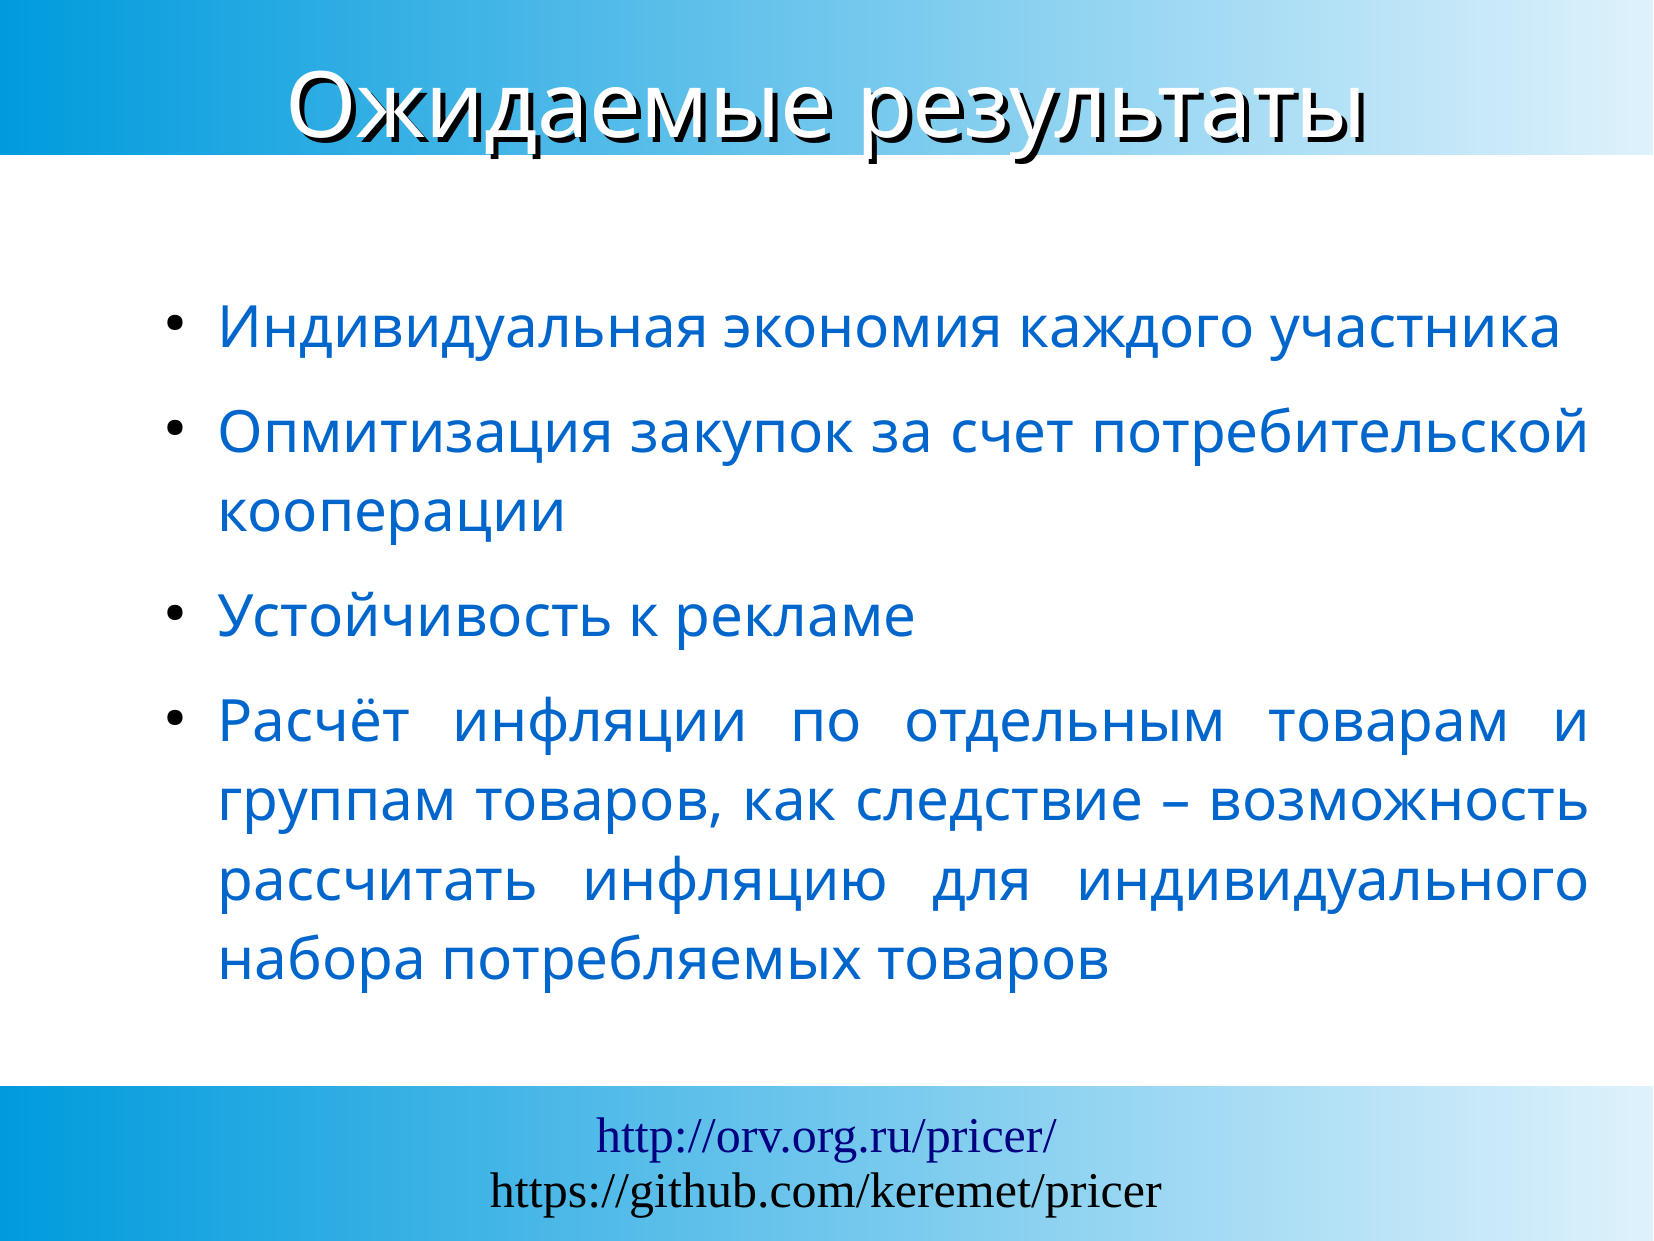

# Ожидаемые результаты
Индивидуальная экономия каждого участника
Опмитизация закупок за счет потребительской кооперации
Устойчивость к рекламе
Расчёт инфляции по отдельным товарам и группам товаров, как следствие – возможность рассчитать инфляцию для индивидуального набора потребляемых товаров